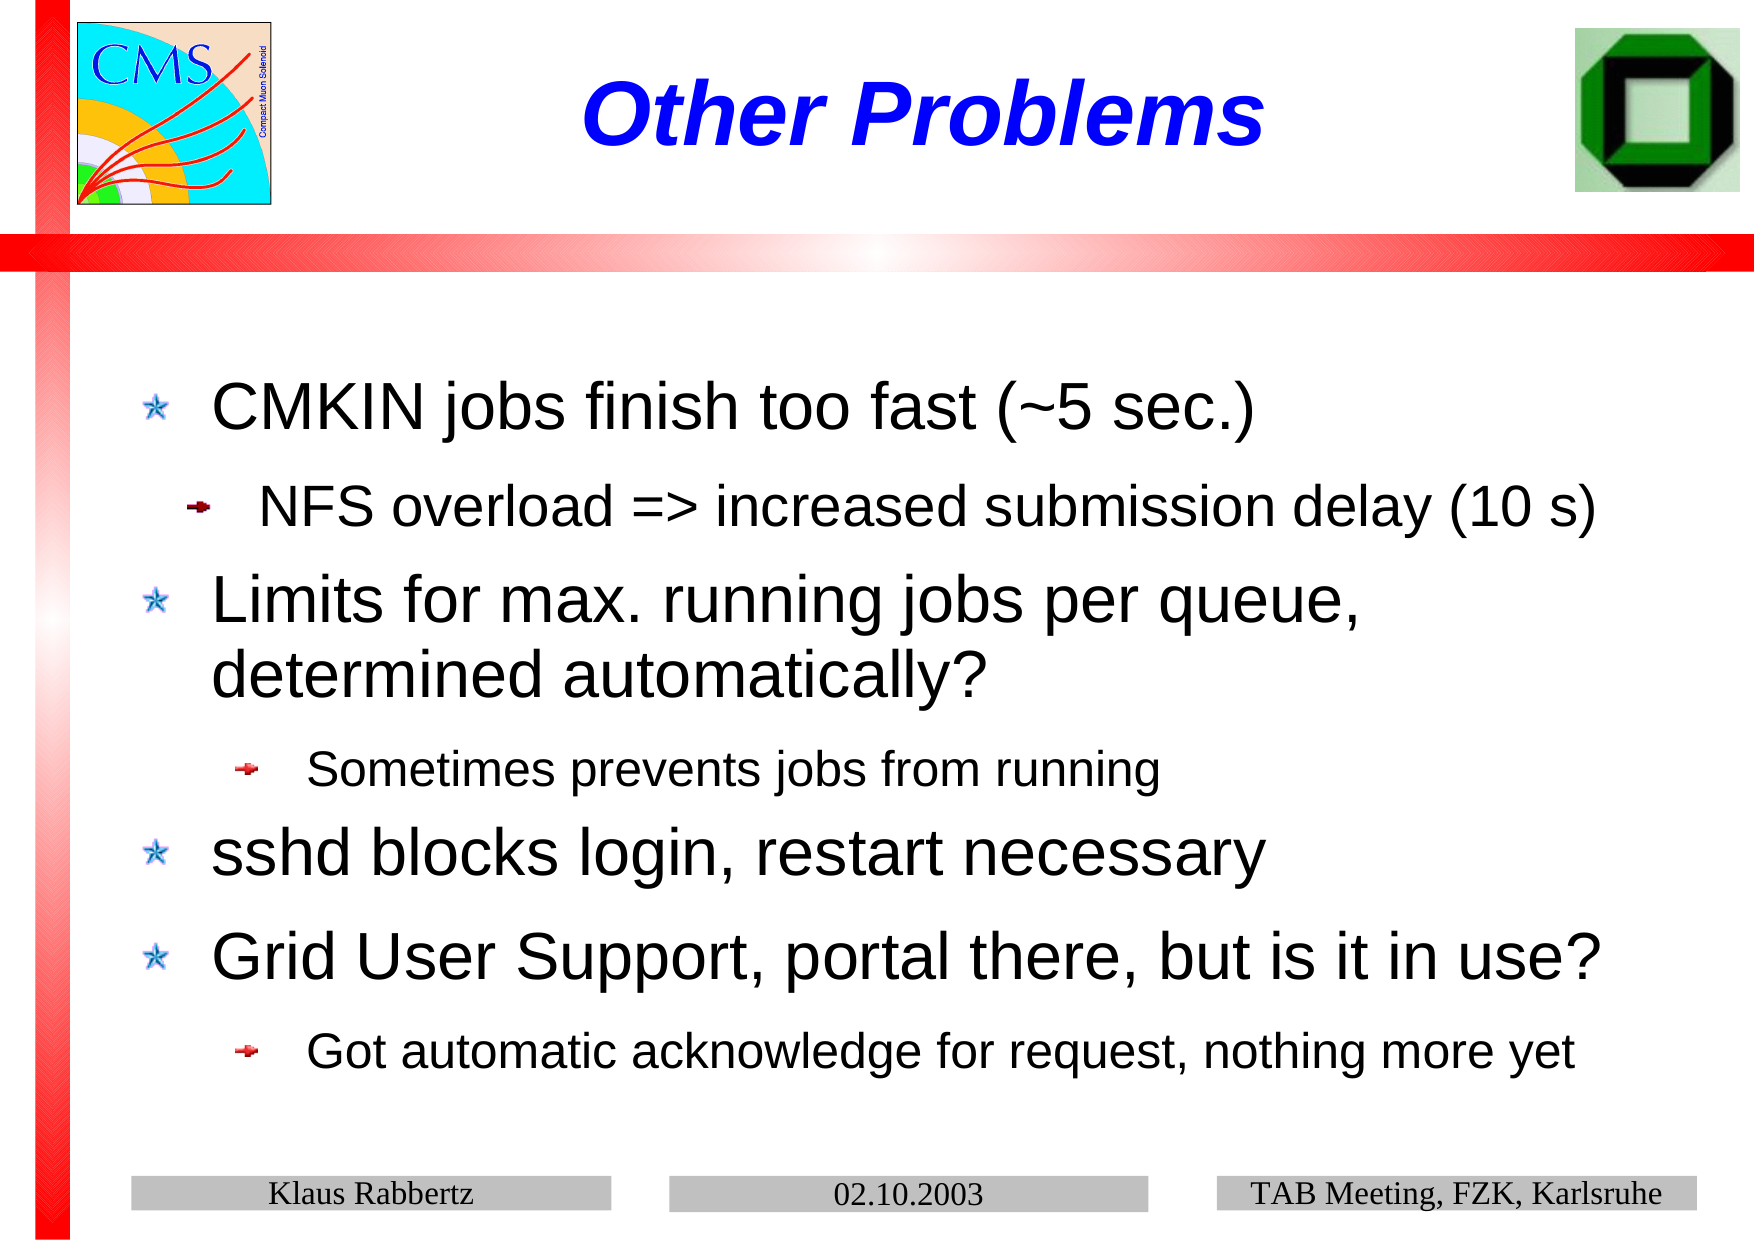

# Other Problems
CMKIN jobs finish too fast (~5 sec.)
NFS overload => increased submission delay (10 s)
Limits for max. running jobs per queue, determined automatically?
Sometimes prevents jobs from running
sshd blocks login, restart necessary
Grid User Support, portal there, but is it in use?
Got automatic acknowledge for request, nothing more yet